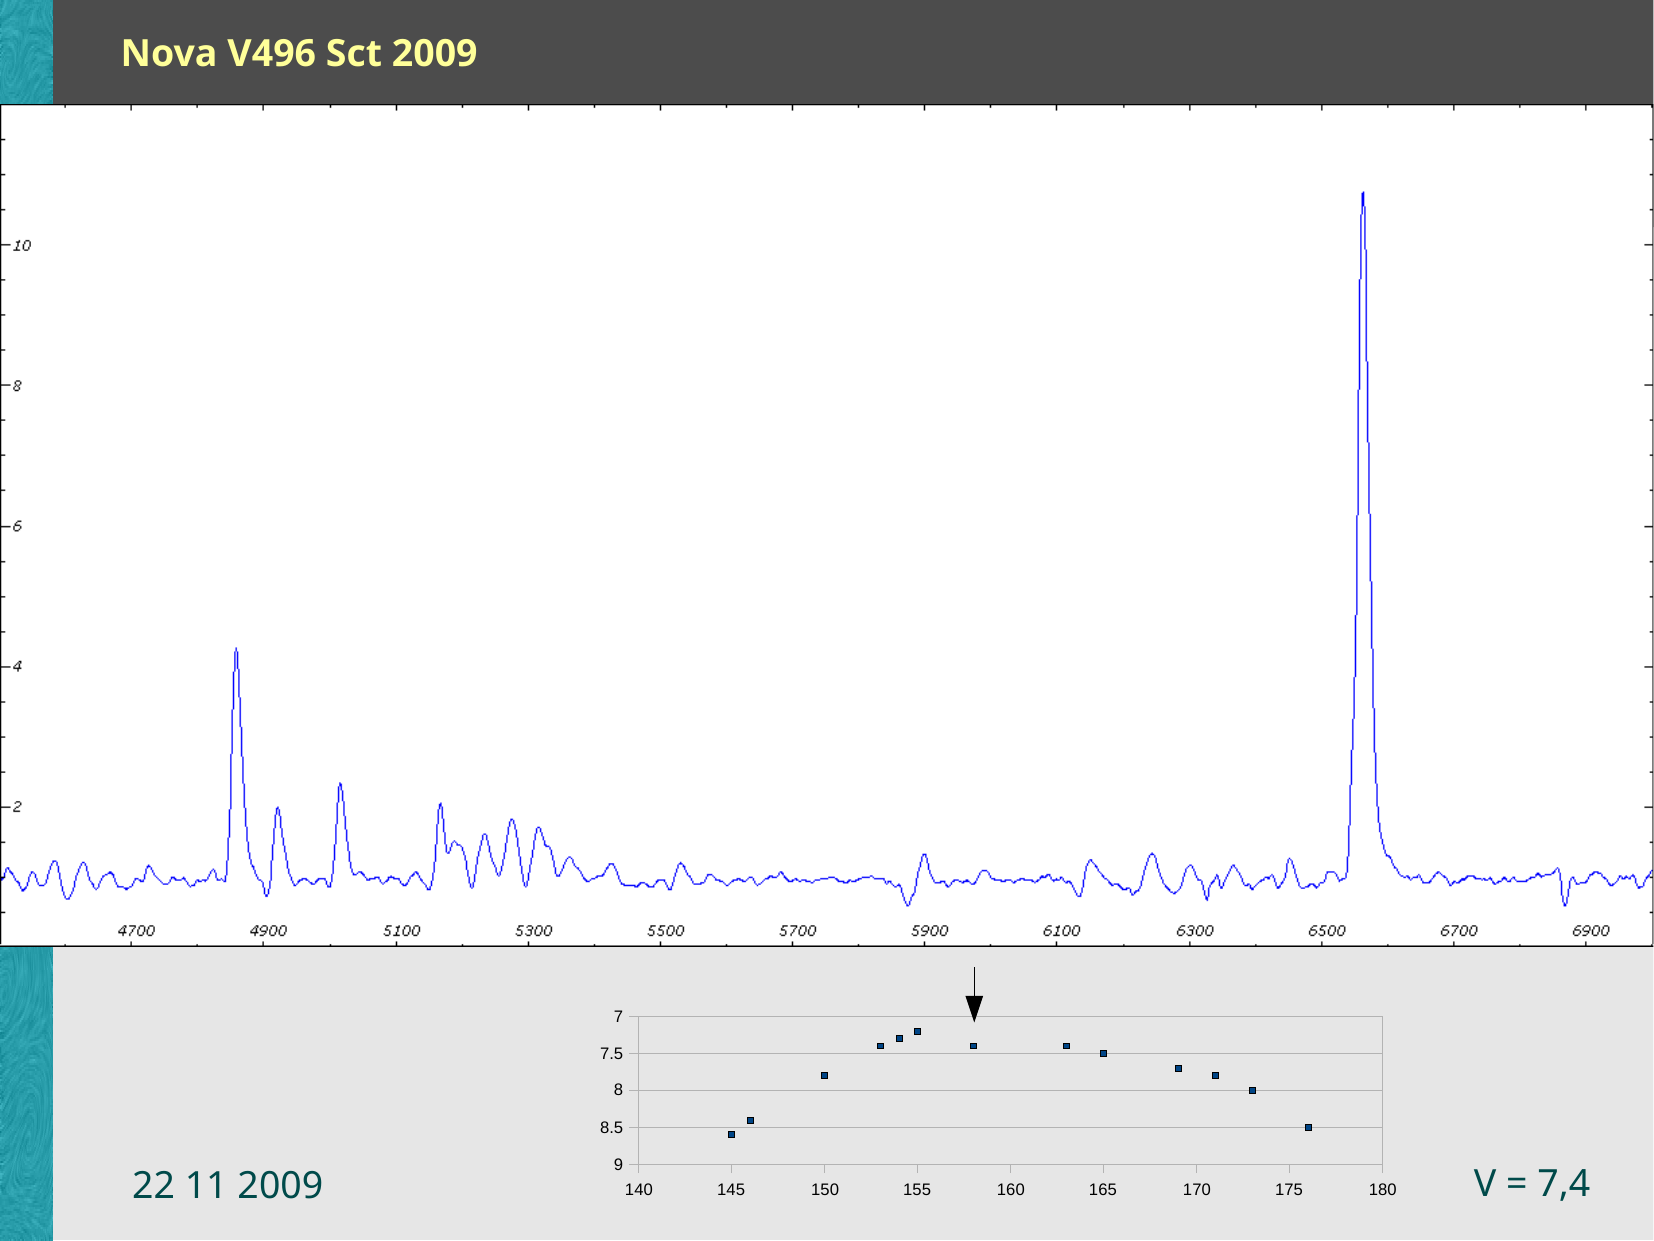

Nova V496 Sct 2009
V = 7,4
22 11 2009